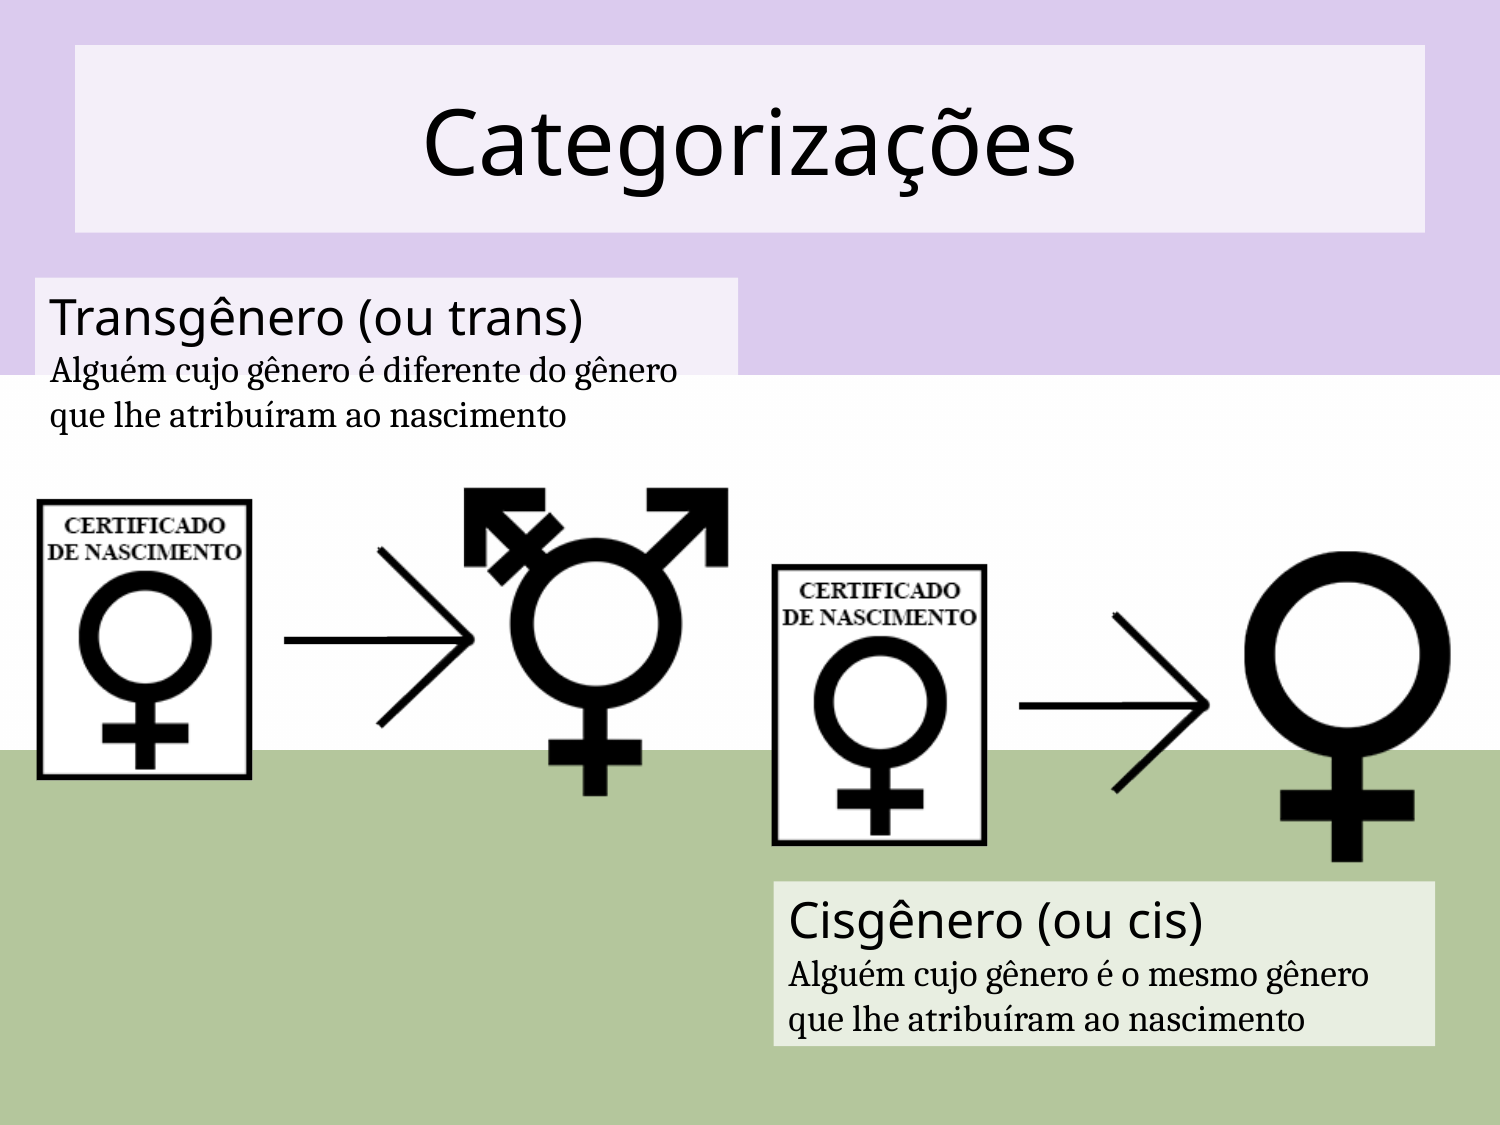

# Categorizações
Transgênero (ou trans)
Alguém cujo gênero é diferente do gênero que lhe atribuíram ao nascimento
Cisgênero (ou cis)
Alguém cujo gênero é o mesmo gênero que lhe atribuíram ao nascimento